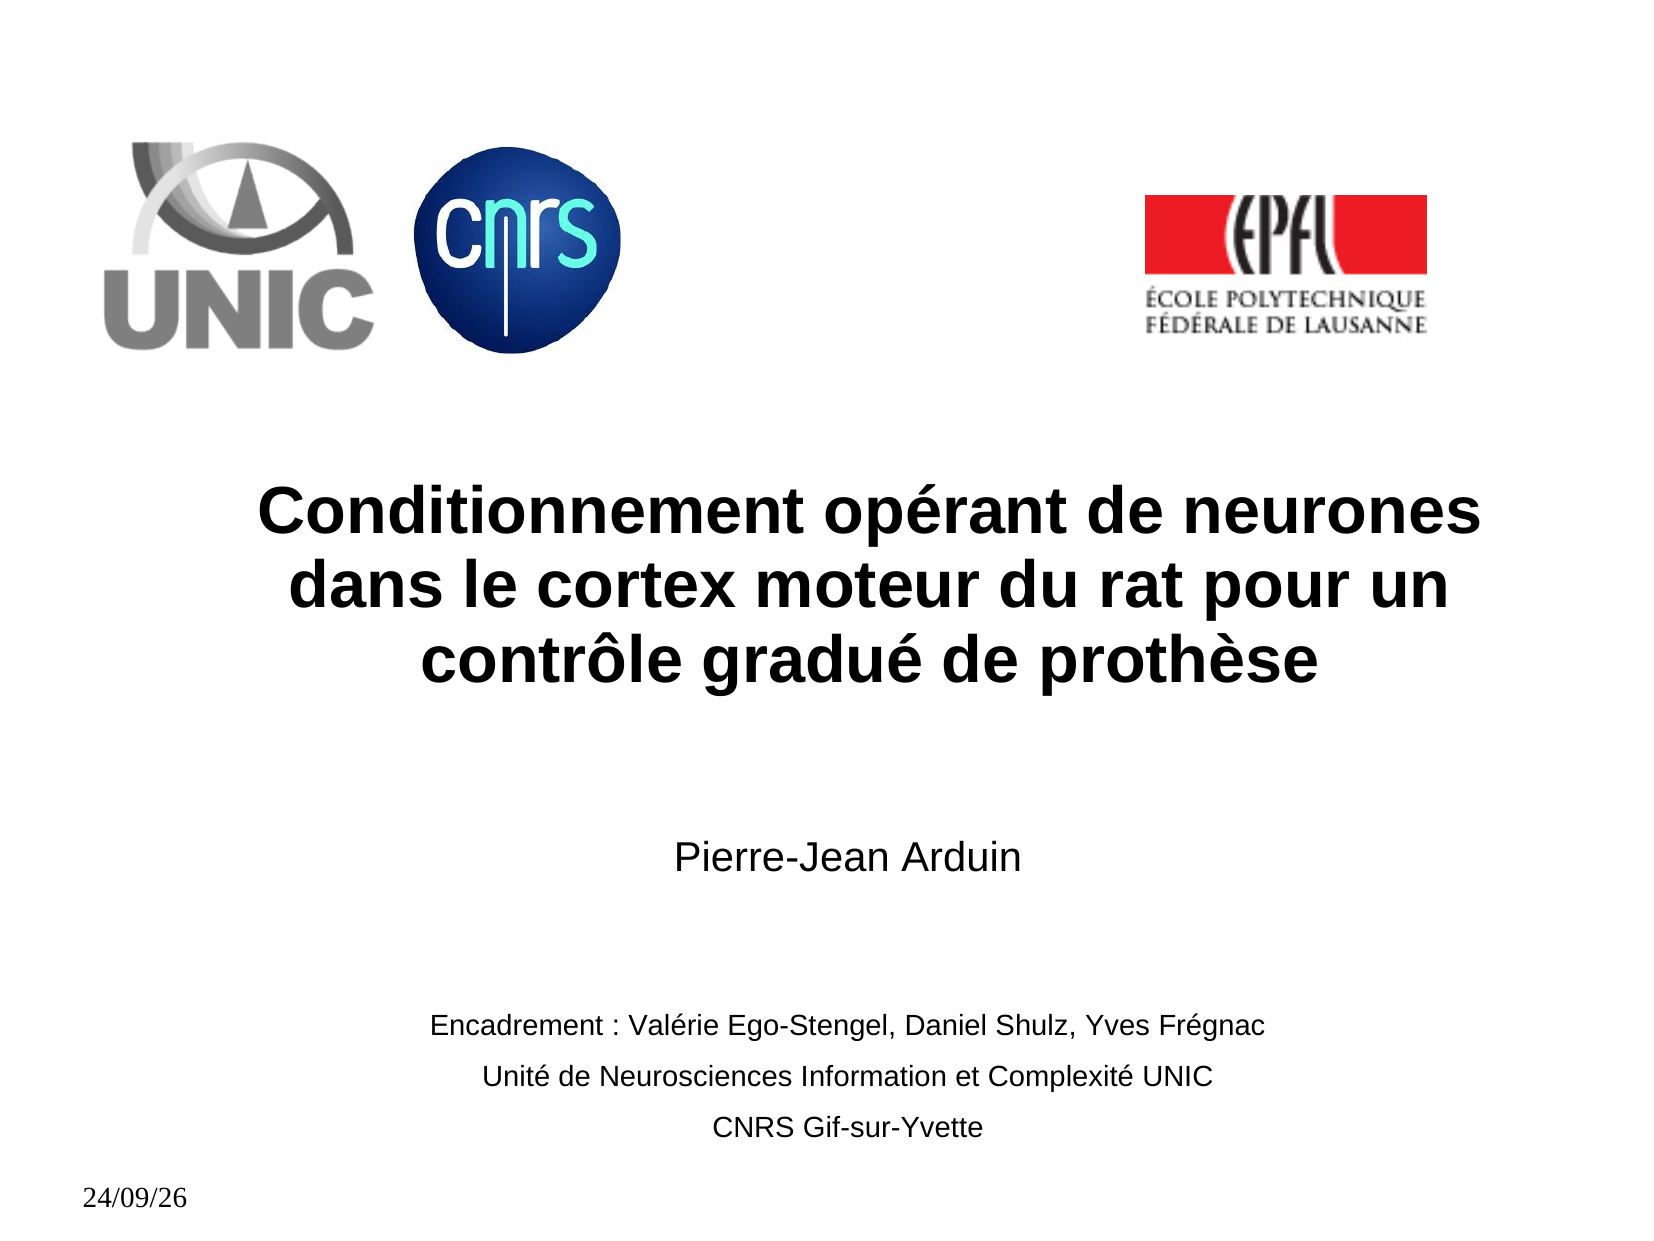

# Conditionnement opérant de neurones dans le cortex moteur du rat pour un contrôle gradué de prothèse
Pierre-Jean Arduin
Encadrement : Valérie Ego-Stengel, Daniel Shulz, Yves Frégnac
Unité de Neurosciences Information et Complexité UNIC
CNRS Gif-sur-Yvette